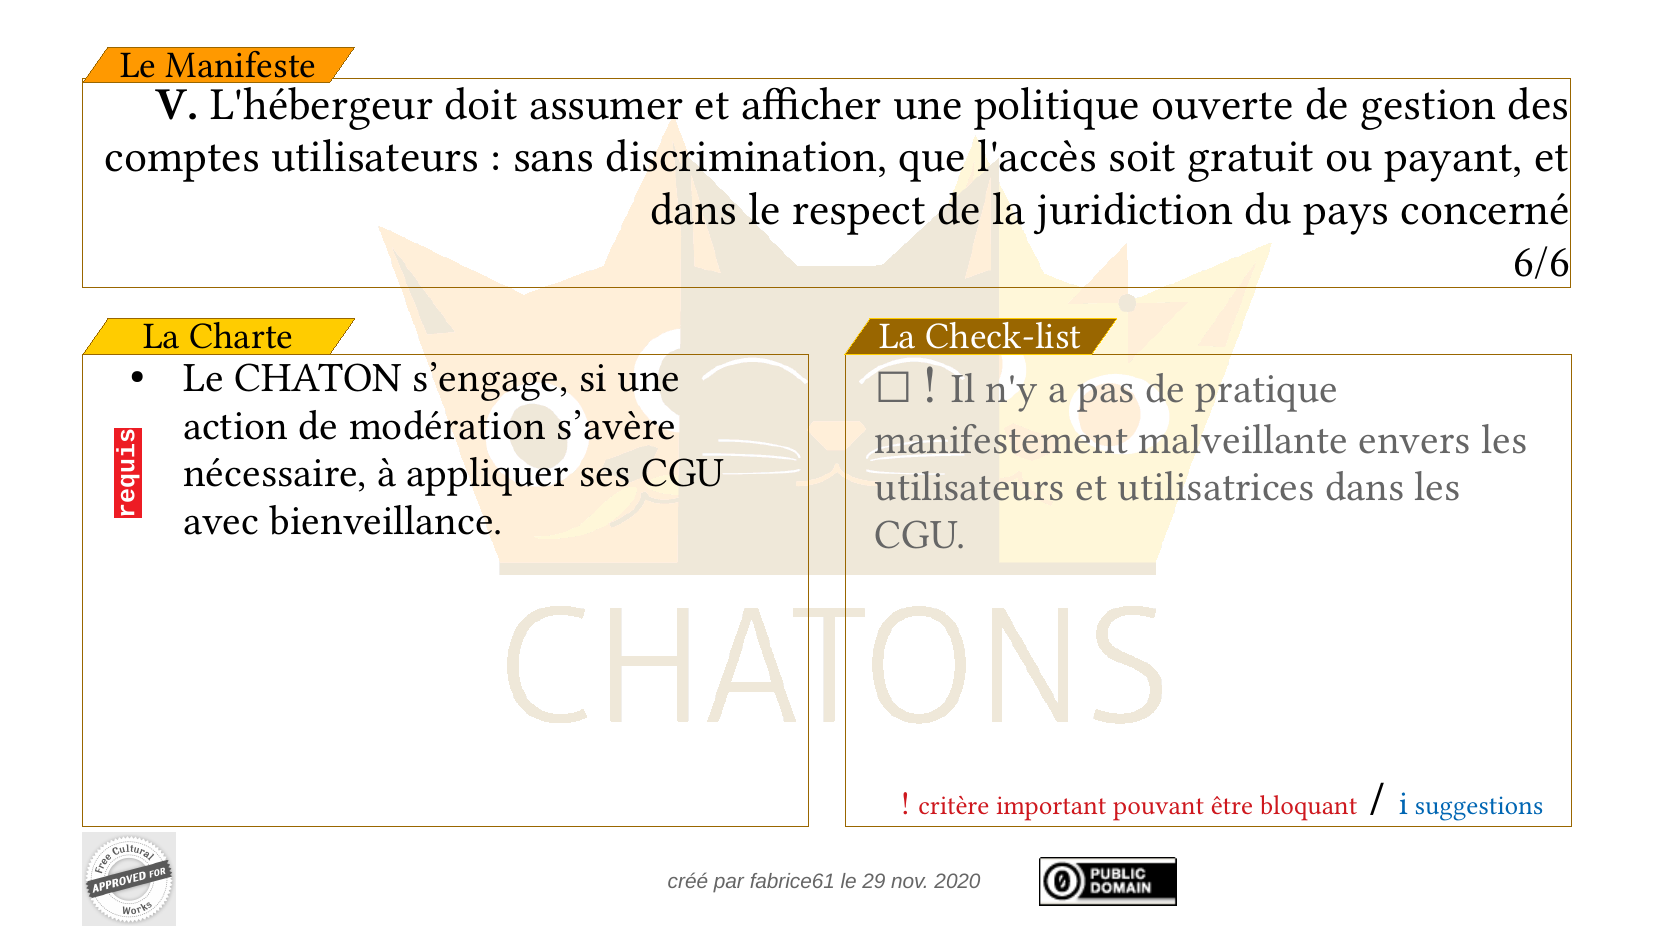

Le Manifeste
# V. L'hébergeur doit assumer et afficher une politique ouverte de gestion des comptes utilisateurs : sans discrimination, que l'accès soit gratuit ou payant, et dans le respect de la juridiction du pays concerné 6/6
La Charte
La Check-list
Le CHATON s’engage, si une action de modération s’avère nécessaire, à appliquer ses CGU avec bienveillance.
☐ ! Il n'y a pas de pratique manifestement malveillante envers les utilisateurs et utilisatrices dans les CGU.
requis